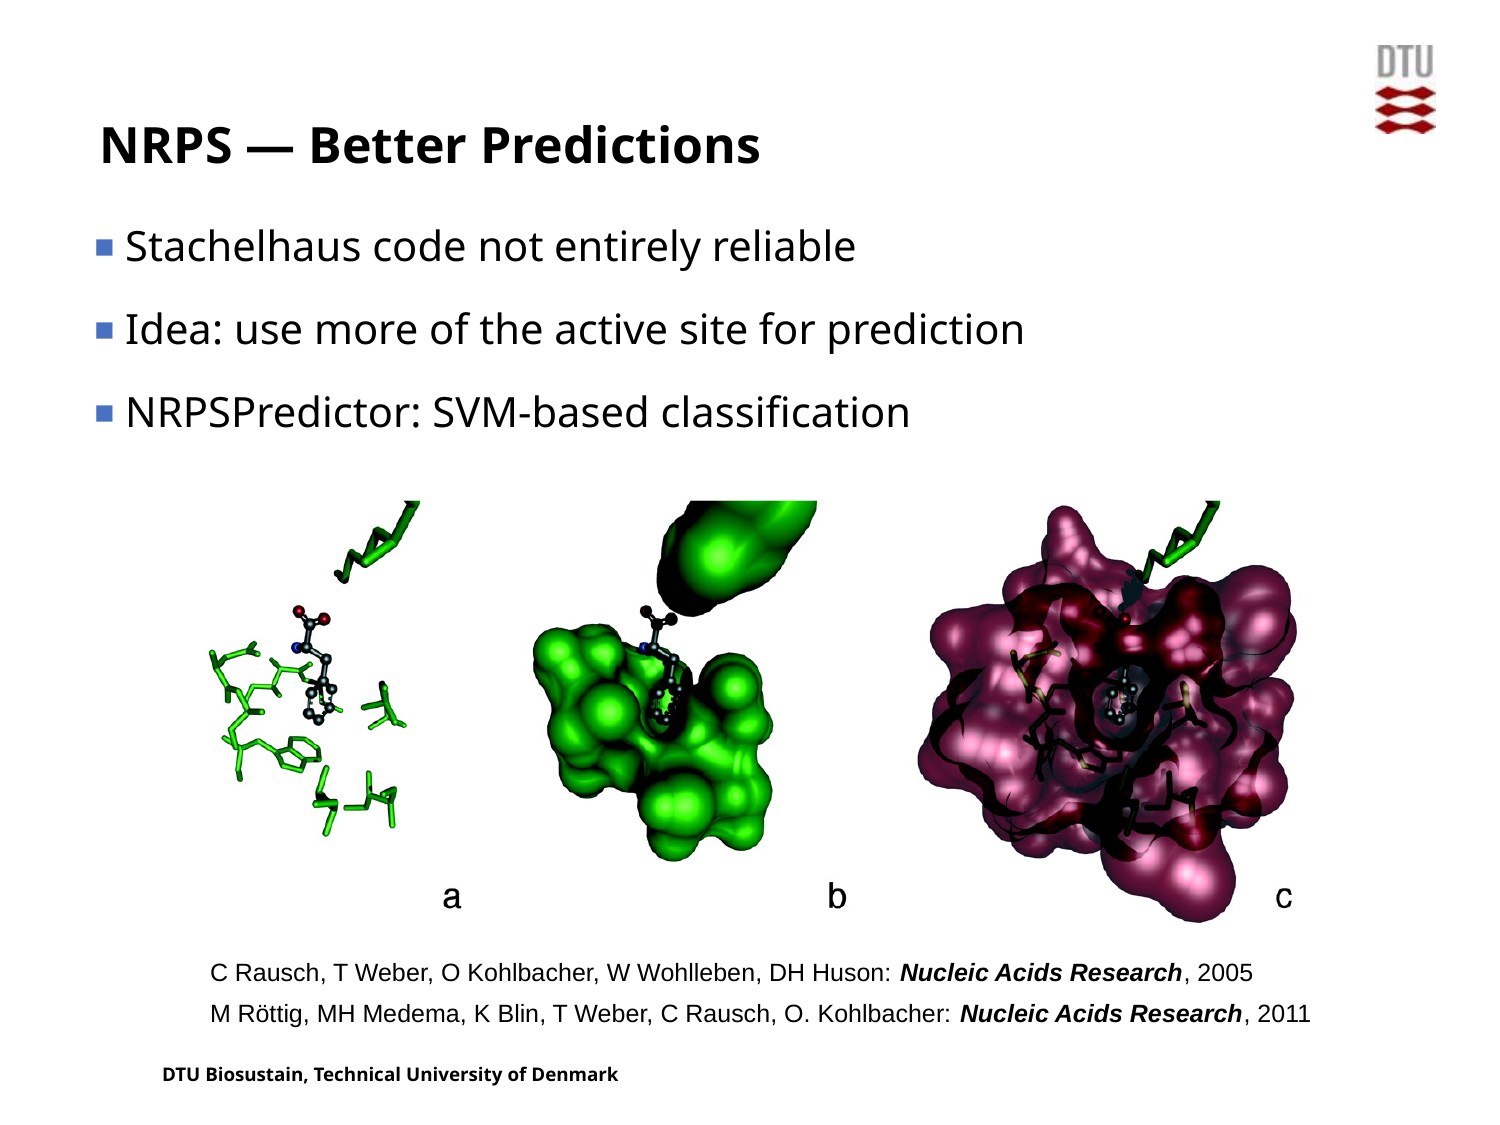

# NRPS — Better Predictions
Stachelhaus code not entirely reliable
Idea: use more of the active site for prediction
NRPSPredictor: SVM-based classification
C Rausch, T Weber, O Kohlbacher, W Wohlleben, DH Huson: Nucleic Acids Research, 2005
M Röttig, MH Medema, K Blin, T Weber, C Rausch, O. Kohlbacher: Nucleic Acids Research, 2011